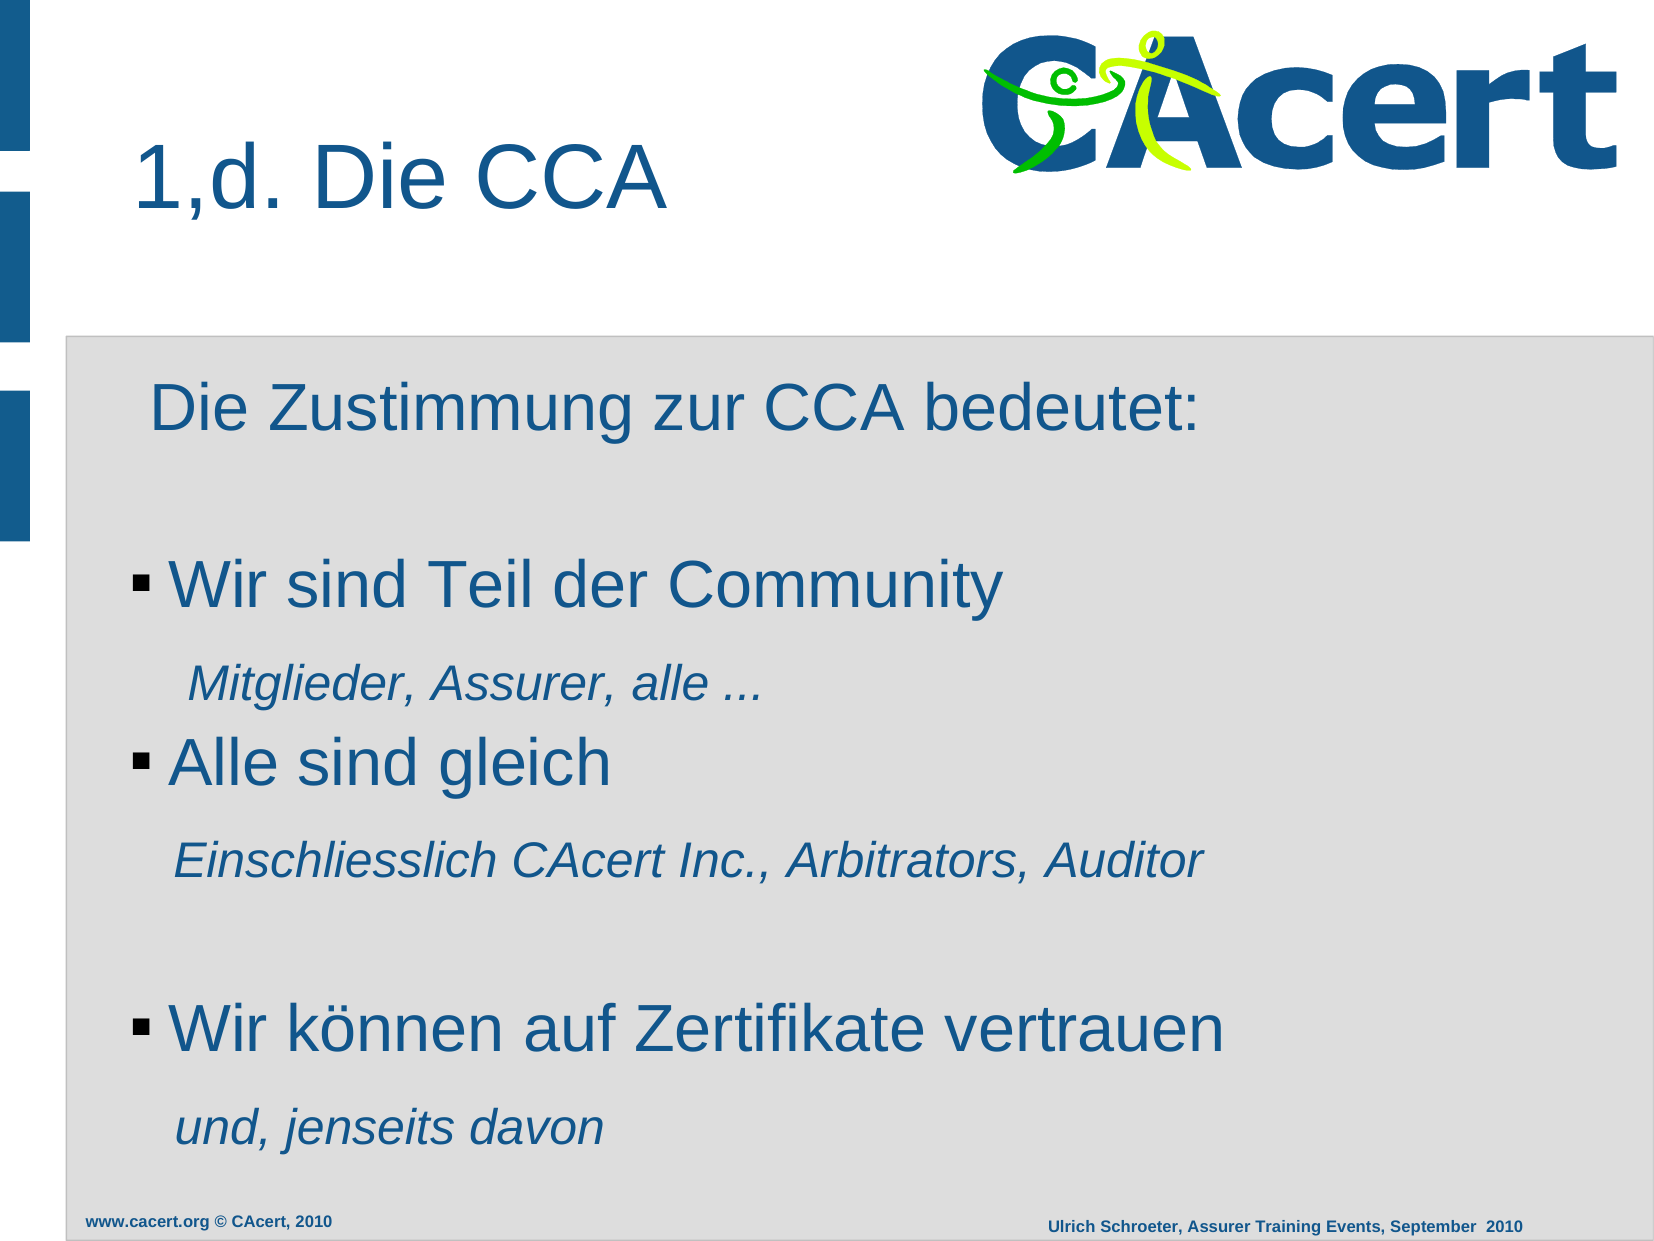

1,d. Die CCA
Die Zustimmung zur CCA bedeutet:
 Wir sind Teil der Community
 Mitglieder, Assurer, alle ...
 Alle sind gleich
 Einschliesslich CAcert Inc., Arbitrators, Auditor
 Wir können auf Zertifikate vertrauen
 und, jenseits davon